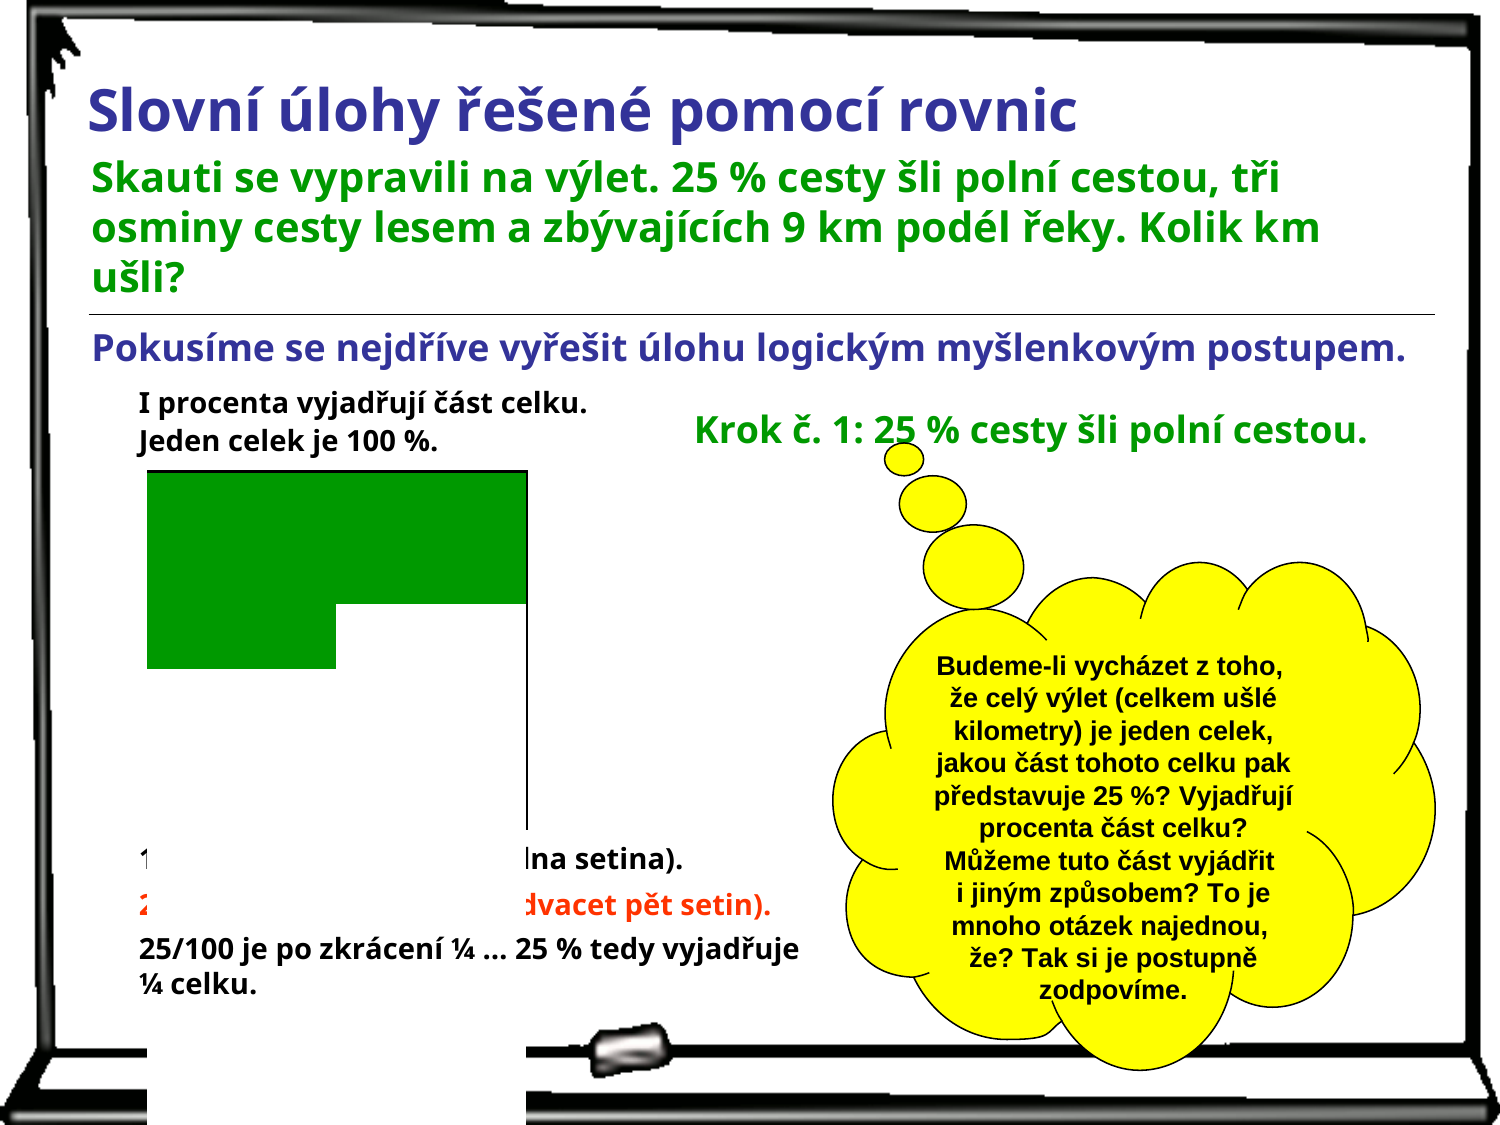

Slovní úlohy řešené pomocí rovnic
Skauti se vypravili na výlet. 25 % cesty šli polní cestou, tři osminy cesty lesem a zbývajících 9 km podél řeky. Kolik km ušli?
Pokusíme se nejdříve vyřešit úlohu logickým myšlenkovým postupem.
I procenta vyjadřují část celku.
Krok č. 1: 25 % cesty šli polní cestou.
Jeden celek je 100 %.
| | | | | | | | | | |
| --- | --- | --- | --- | --- | --- | --- | --- | --- | --- |
| | | | | | | | | | |
| | | | | | | | | | |
| | | | | | | | | | |
| | | | | | | | | | |
| | | | | | | | | | |
| | | | | | | | | | |
| | | | | | | | | | |
| | | | | | | | | | |
| | | | | | | | | | |
| | | | | | | | | | |
| --- | --- | --- | --- | --- | --- | --- | --- | --- | --- |
| | | | | | | | | | |
| | | | | | | | | | |
| | | | | | | | | | |
| | | | | | | | | | |
| | | | | | | | | | |
| | | | | | | | | | |
| | | | | | | | | | |
| | | | | | | | | | |
| | | | | | | | | | |
Budeme-li vycházet z toho,
že celý výlet (celkem ušlé kilometry) je jeden celek, jakou část tohoto celku pak představuje 25 %? Vyjadřují procenta část celku? Můžeme tuto část vyjádřit
i jiným způsobem? To je mnoho otázek najednou,
že? Tak si je postupně zodpovíme.
1 % je tedy 1/100 celku (jedna setina).
25 % je tedy 25/100 celku (dvacet pět setin).
25/100 je po zkrácení ¼ … 25 % tedy vyjadřuje ¼ celku.